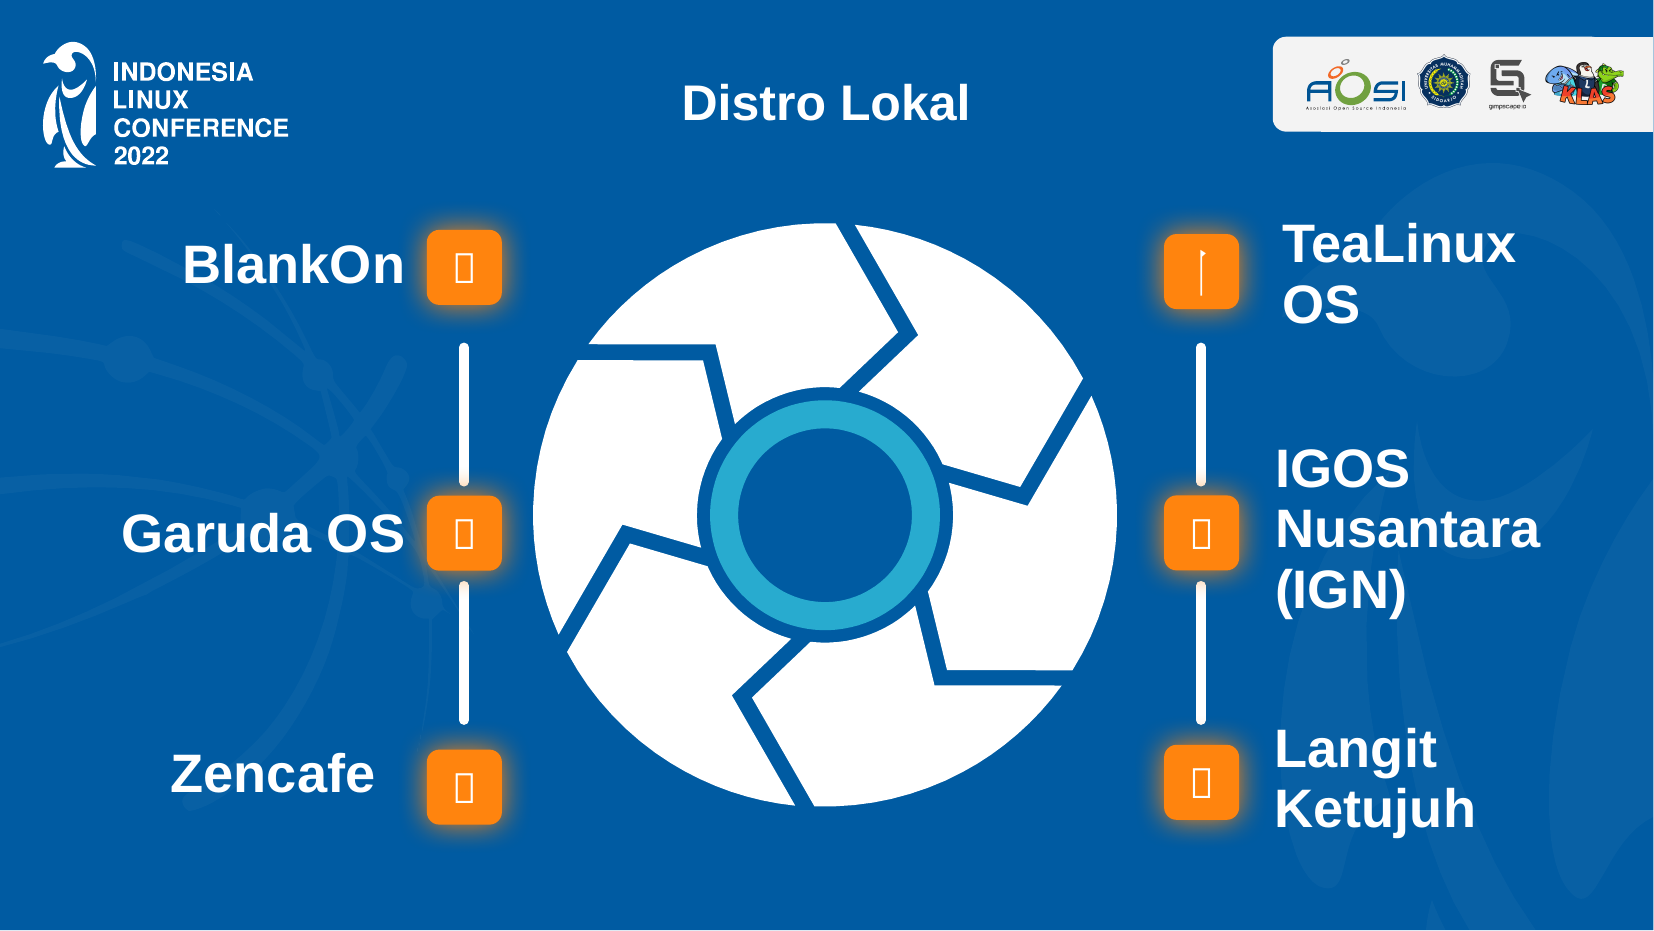

# Distro Lokal
BlankOn
TeaLinux OS


IGOS Nusantara (IGN)
Garuda OS


Zencafe
Langit Ketujuh

